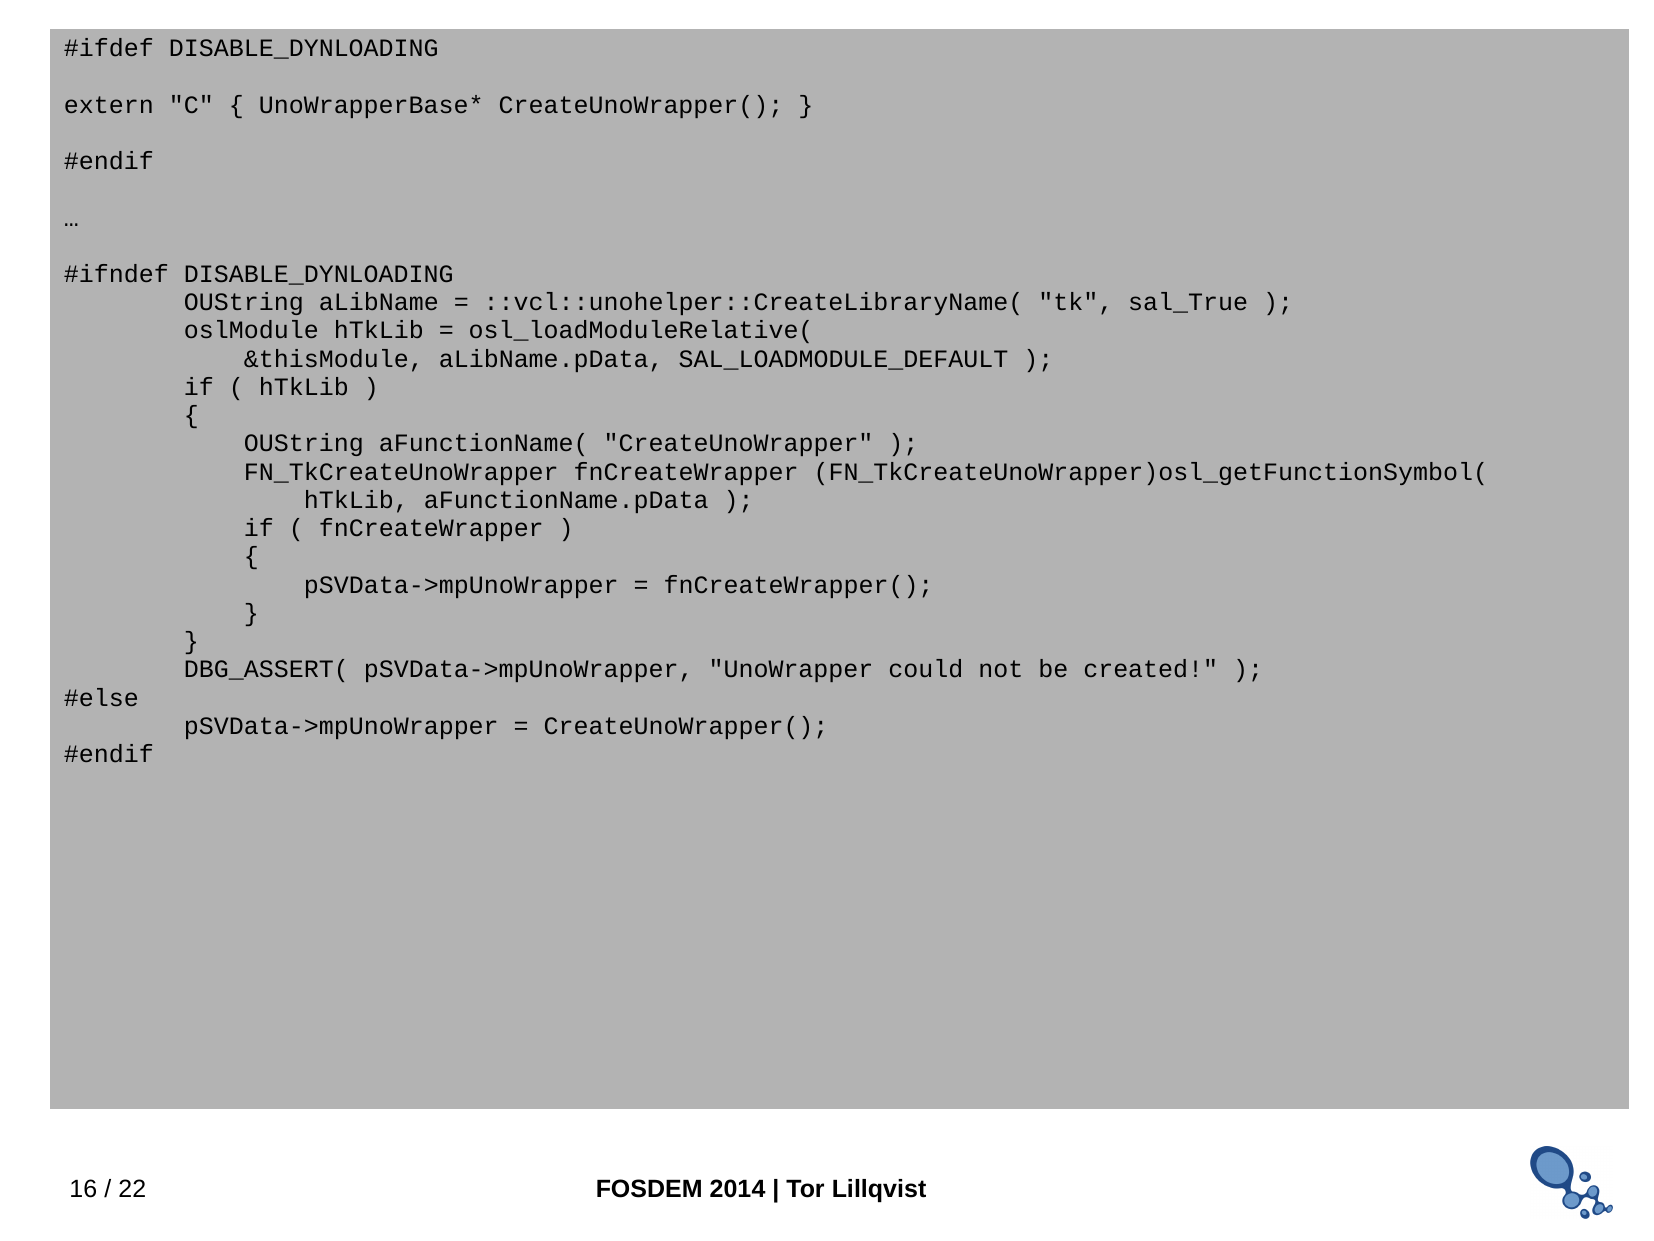

| #ifdef DISABLE\_DYNLOADING extern "C" { UnoWrapperBase\* CreateUnoWrapper(); } #endif … #ifndef DISABLE\_DYNLOADING OUString aLibName = ::vcl::unohelper::CreateLibraryName( "tk", sal\_True ); oslModule hTkLib = osl\_loadModuleRelative( &thisModule, aLibName.pData, SAL\_LOADMODULE\_DEFAULT ); if ( hTkLib ) { OUString aFunctionName( "CreateUnoWrapper" ); FN\_TkCreateUnoWrapper fnCreateWrapper (FN\_TkCreateUnoWrapper)osl\_getFunctionSymbol( hTkLib, aFunctionName.pData ); if ( fnCreateWrapper ) { pSVData->mpUnoWrapper = fnCreateWrapper(); } } DBG\_ASSERT( pSVData->mpUnoWrapper, "UnoWrapper could not be created!" ); #else pSVData->mpUnoWrapper = CreateUnoWrapper(); #endif |
| --- |